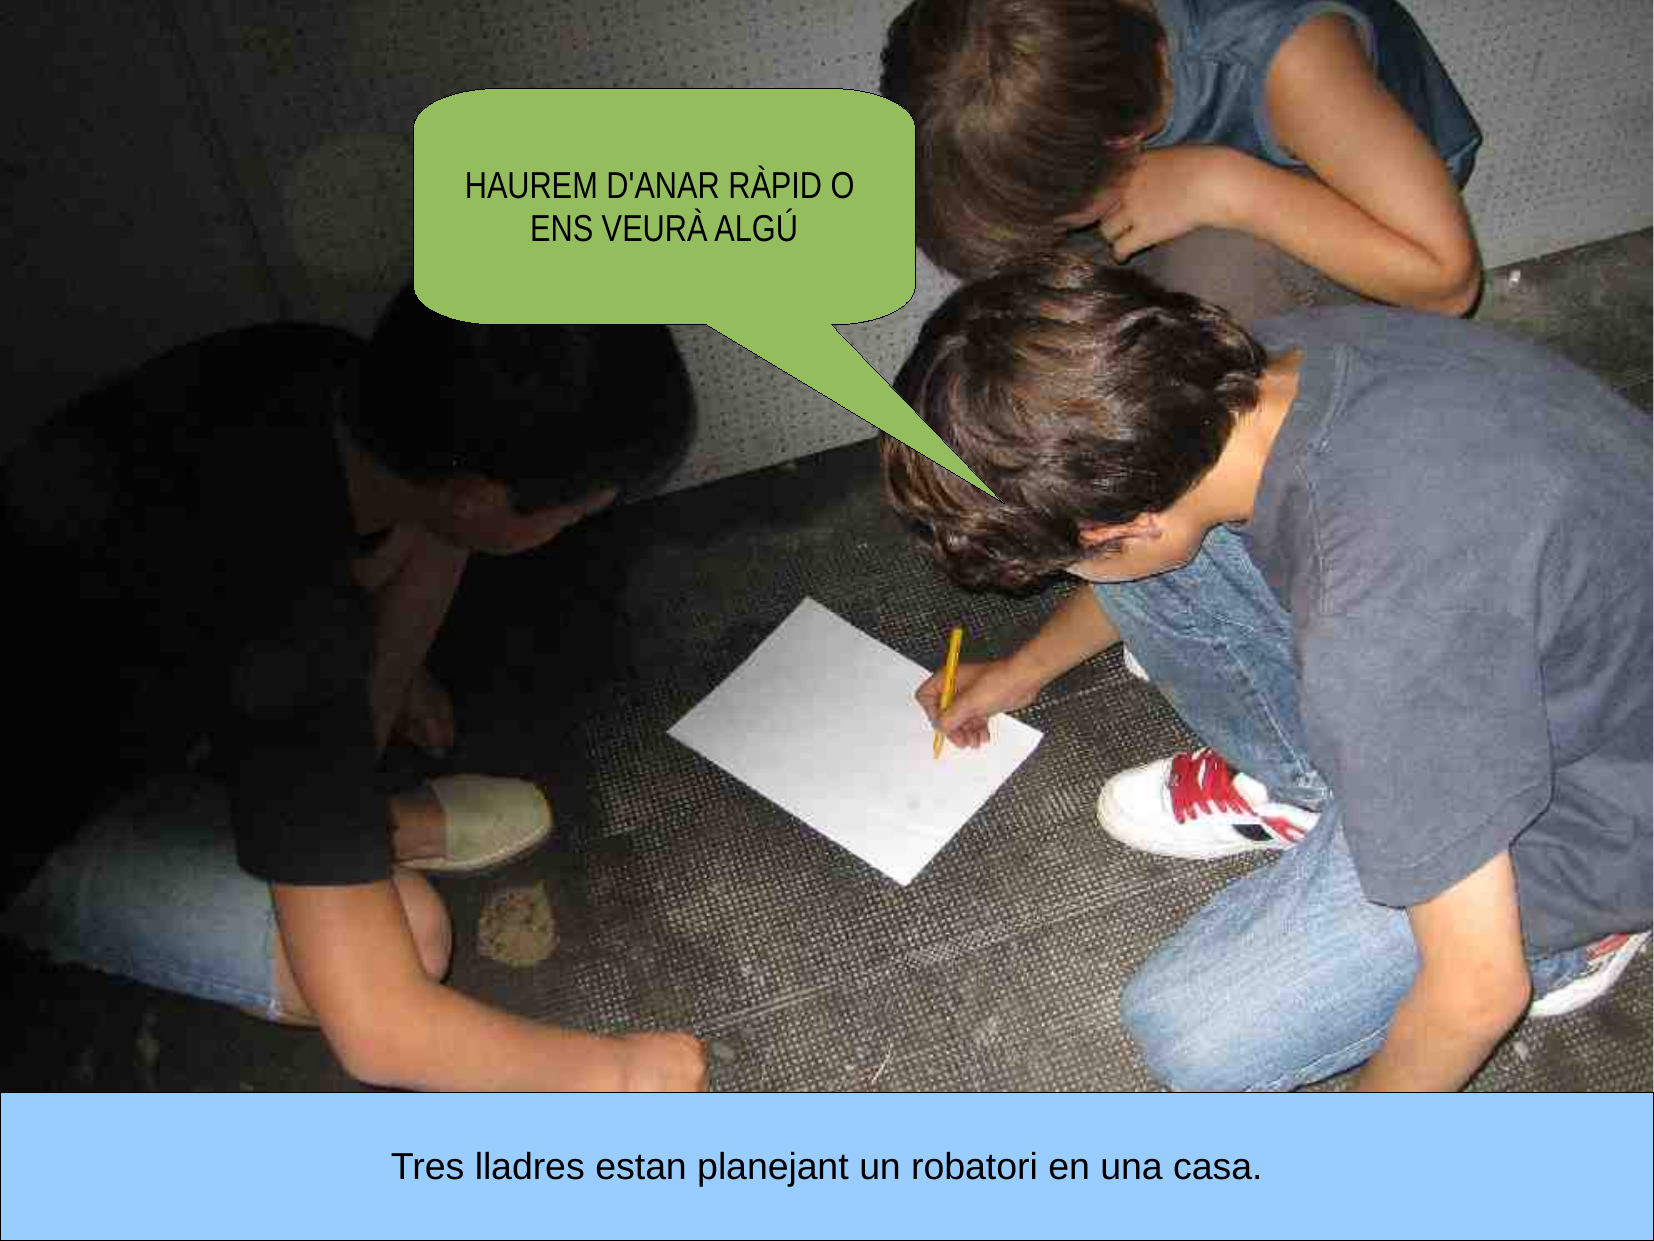

HAUREM D'ANAR RÀPID O
ENS VEURÀ ALGÚ
Tres lladres estan planejant un robatori en una casa.